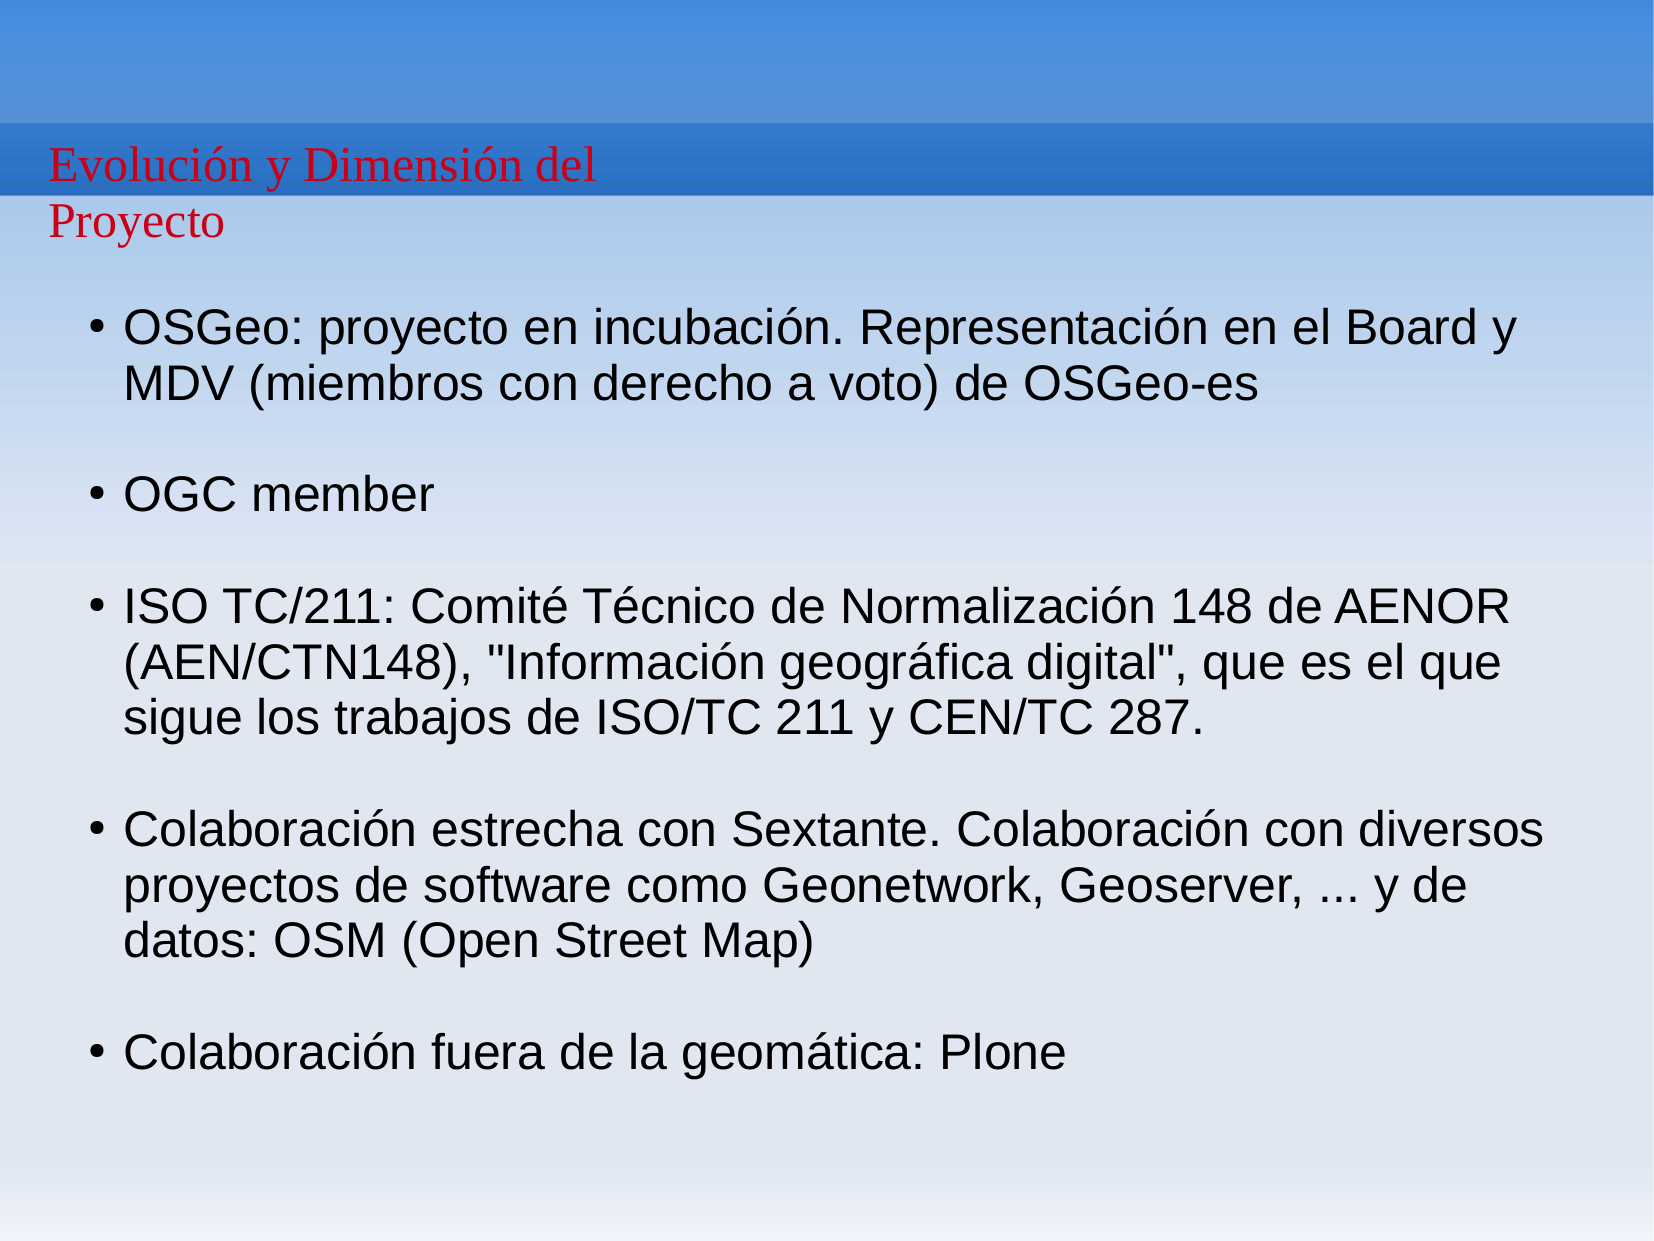

Evolución y Dimensión del Proyecto
OSGeo: proyecto en incubación. Representación en el Board y MDV (miembros con derecho a voto) de OSGeo-es
OGC member
ISO TC/211: Comité Técnico de Normalización 148 de AENOR (AEN/CTN148), "Información geográfica digital", que es el que sigue los trabajos de ISO/TC 211 y CEN/TC 287.
Colaboración estrecha con Sextante. Colaboración con diversos proyectos de software como Geonetwork, Geoserver, ... y de datos: OSM (Open Street Map)
Colaboración fuera de la geomática: Plone